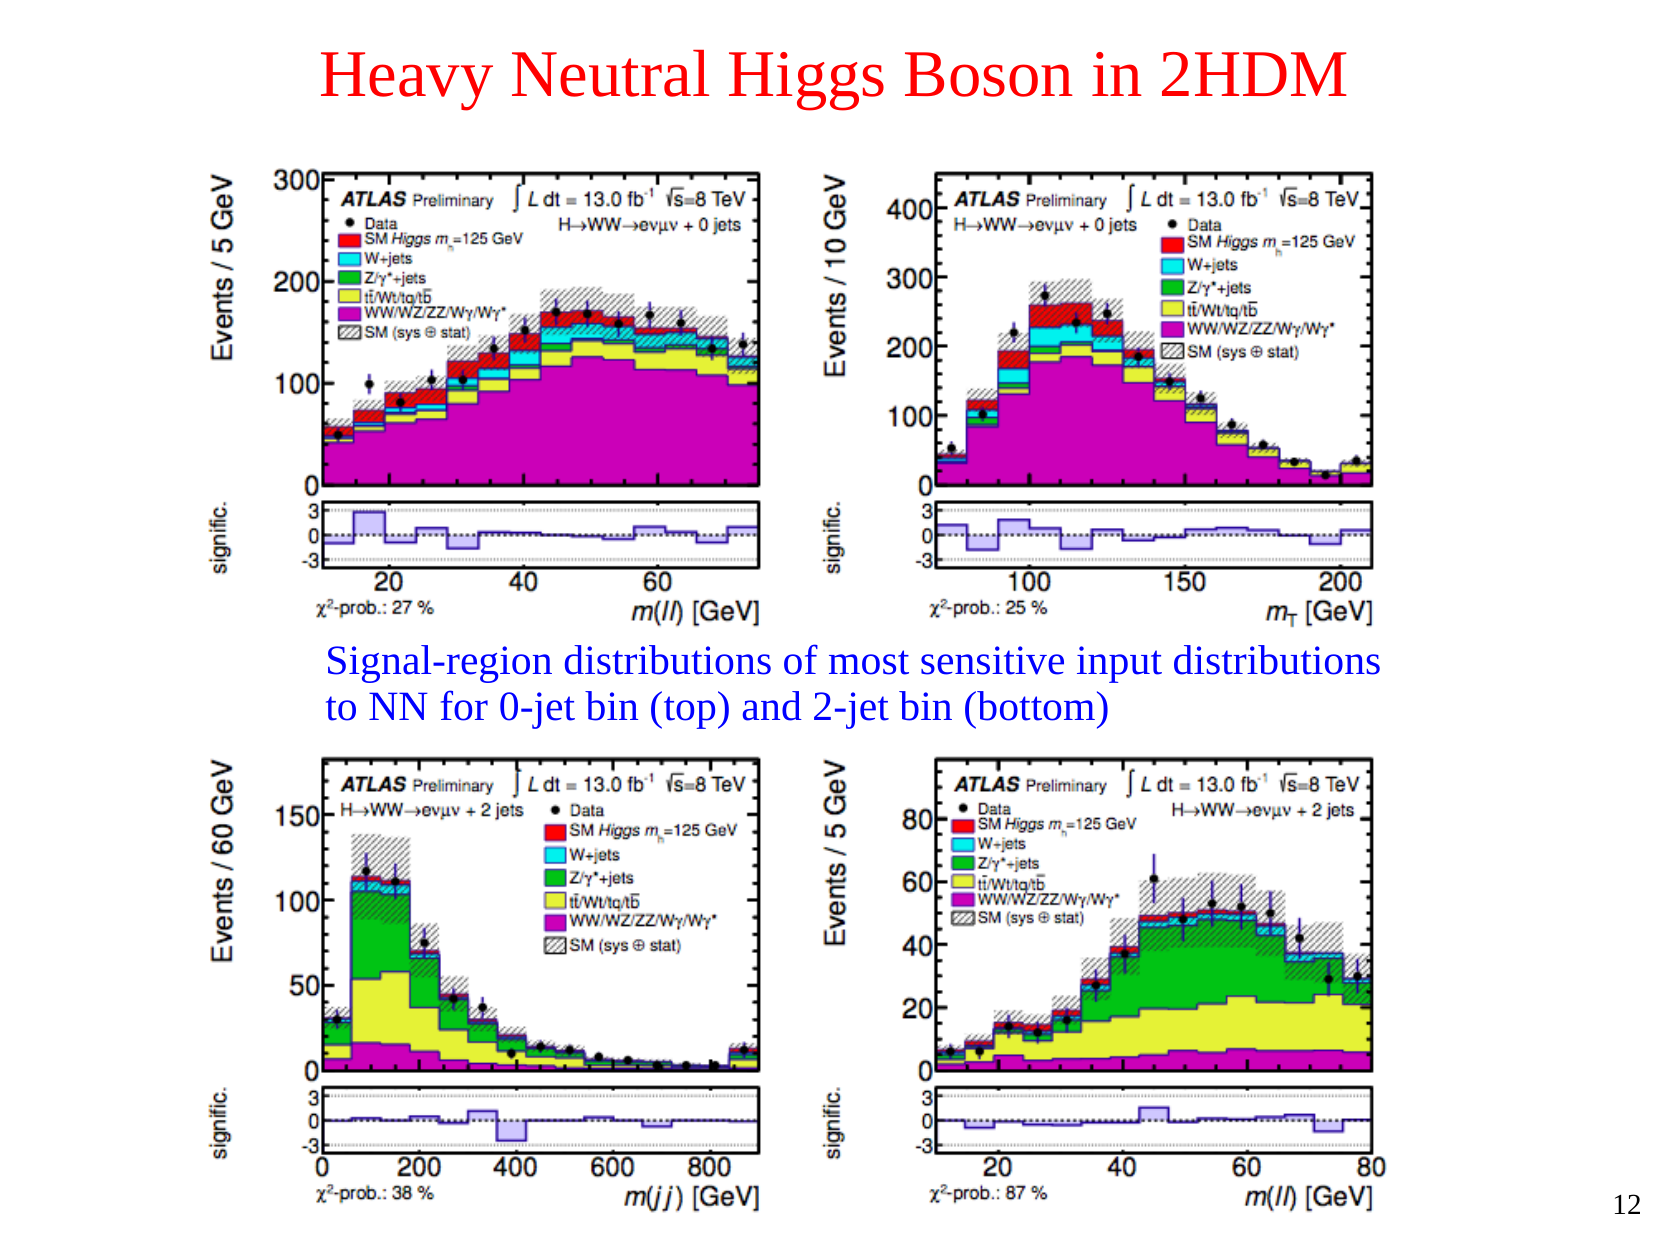

# Heavy Neutral Higgs Boson in 2HDM
Signal-region distributions of most sensitive input distributions
to NN for 0-jet bin (top) and 2-jet bin (bottom)
12